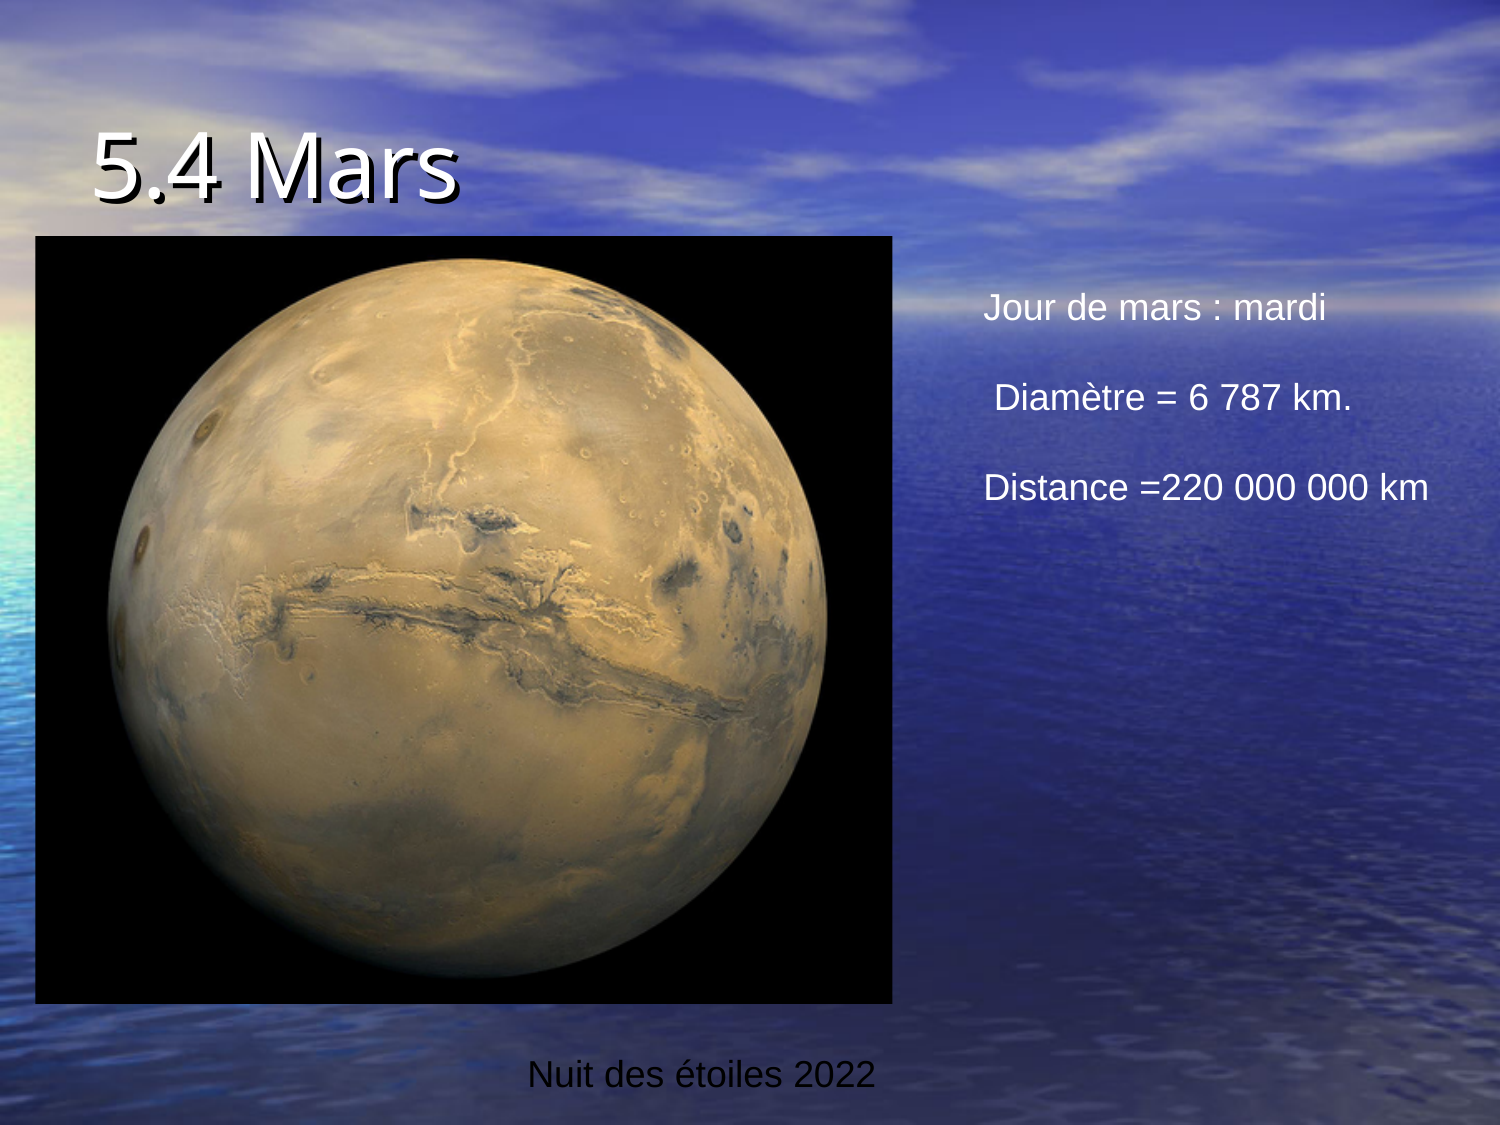

# 5.4 Mars
Jour de mars : mardi
 Diamètre = 6 787 km.
Distance =220 000 000 km
Nuit des étoiles 2022